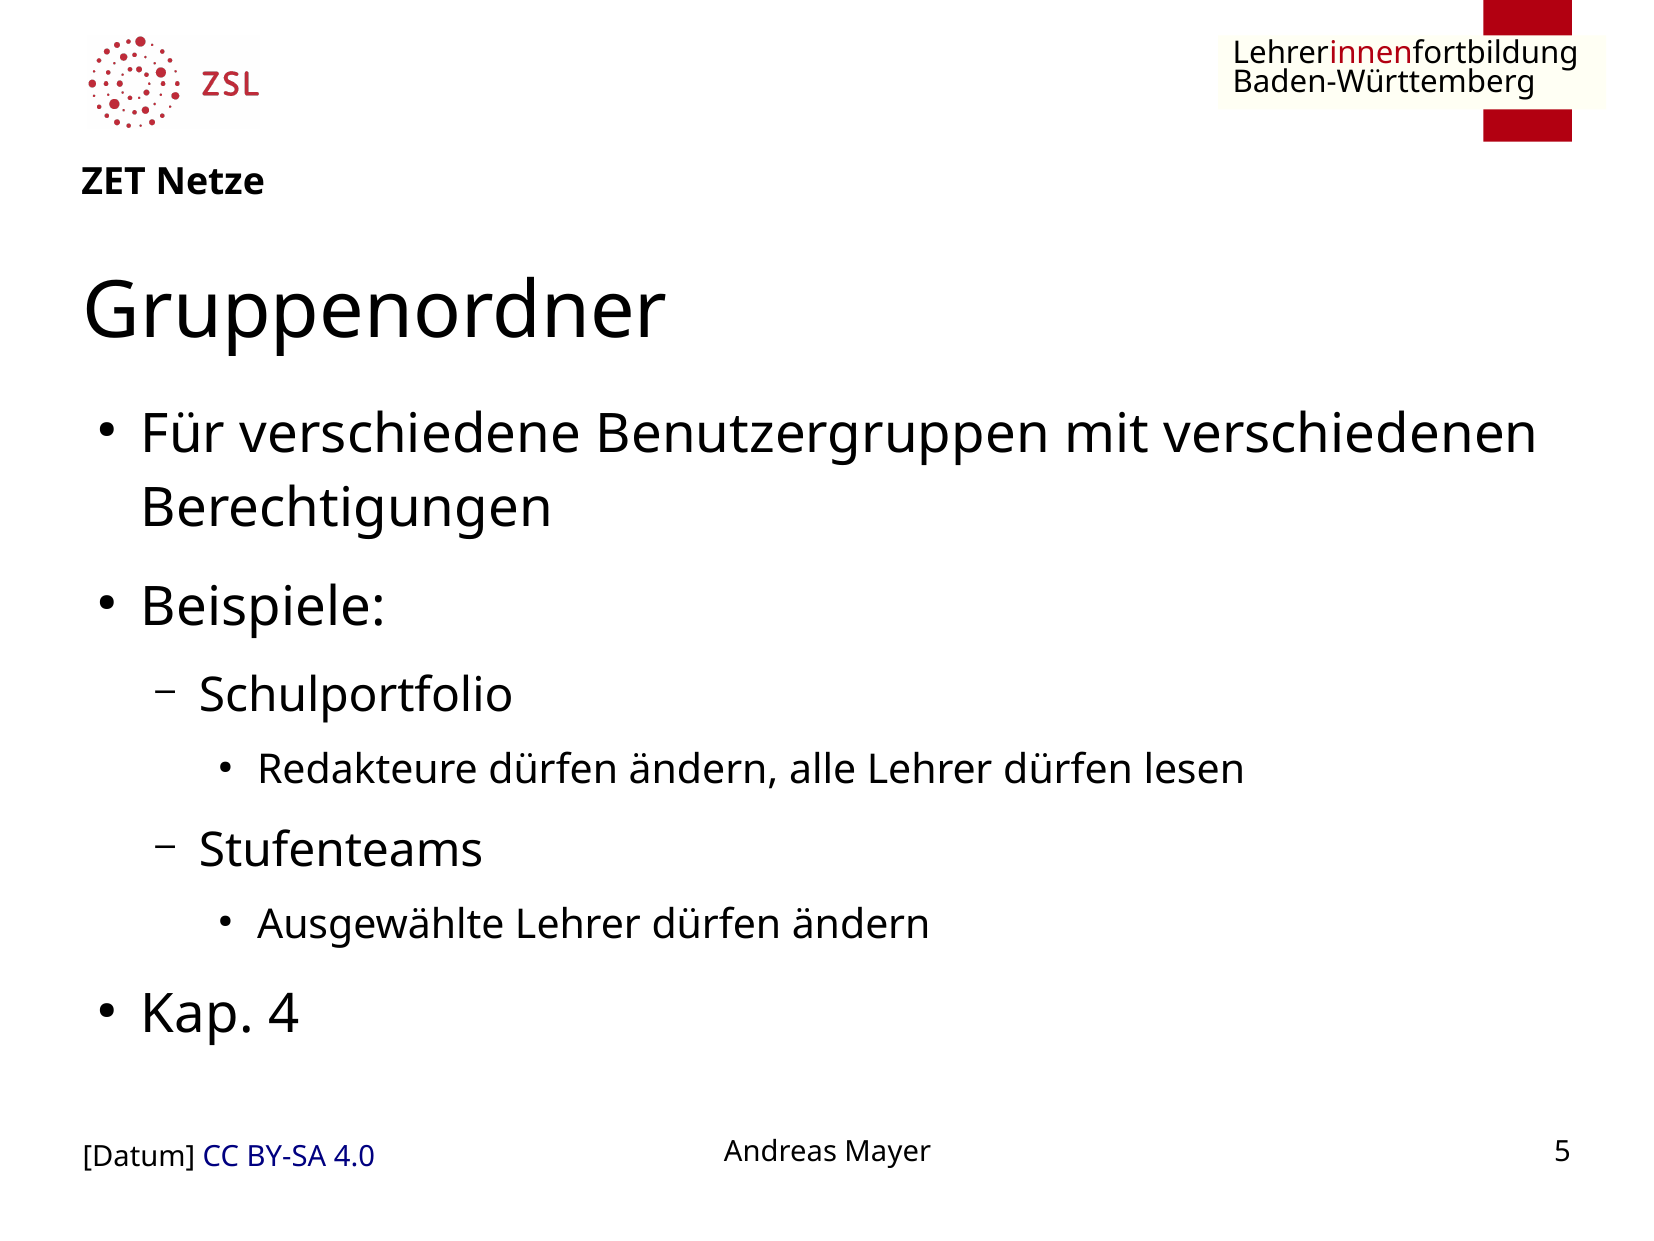

# Gruppenordner
Für verschiedene Benutzergruppen mit verschiedenen Berechtigungen
Beispiele:
Schulportfolio
Redakteure dürfen ändern, alle Lehrer dürfen lesen
Stufenteams
Ausgewählte Lehrer dürfen ändern
Kap. 4
5